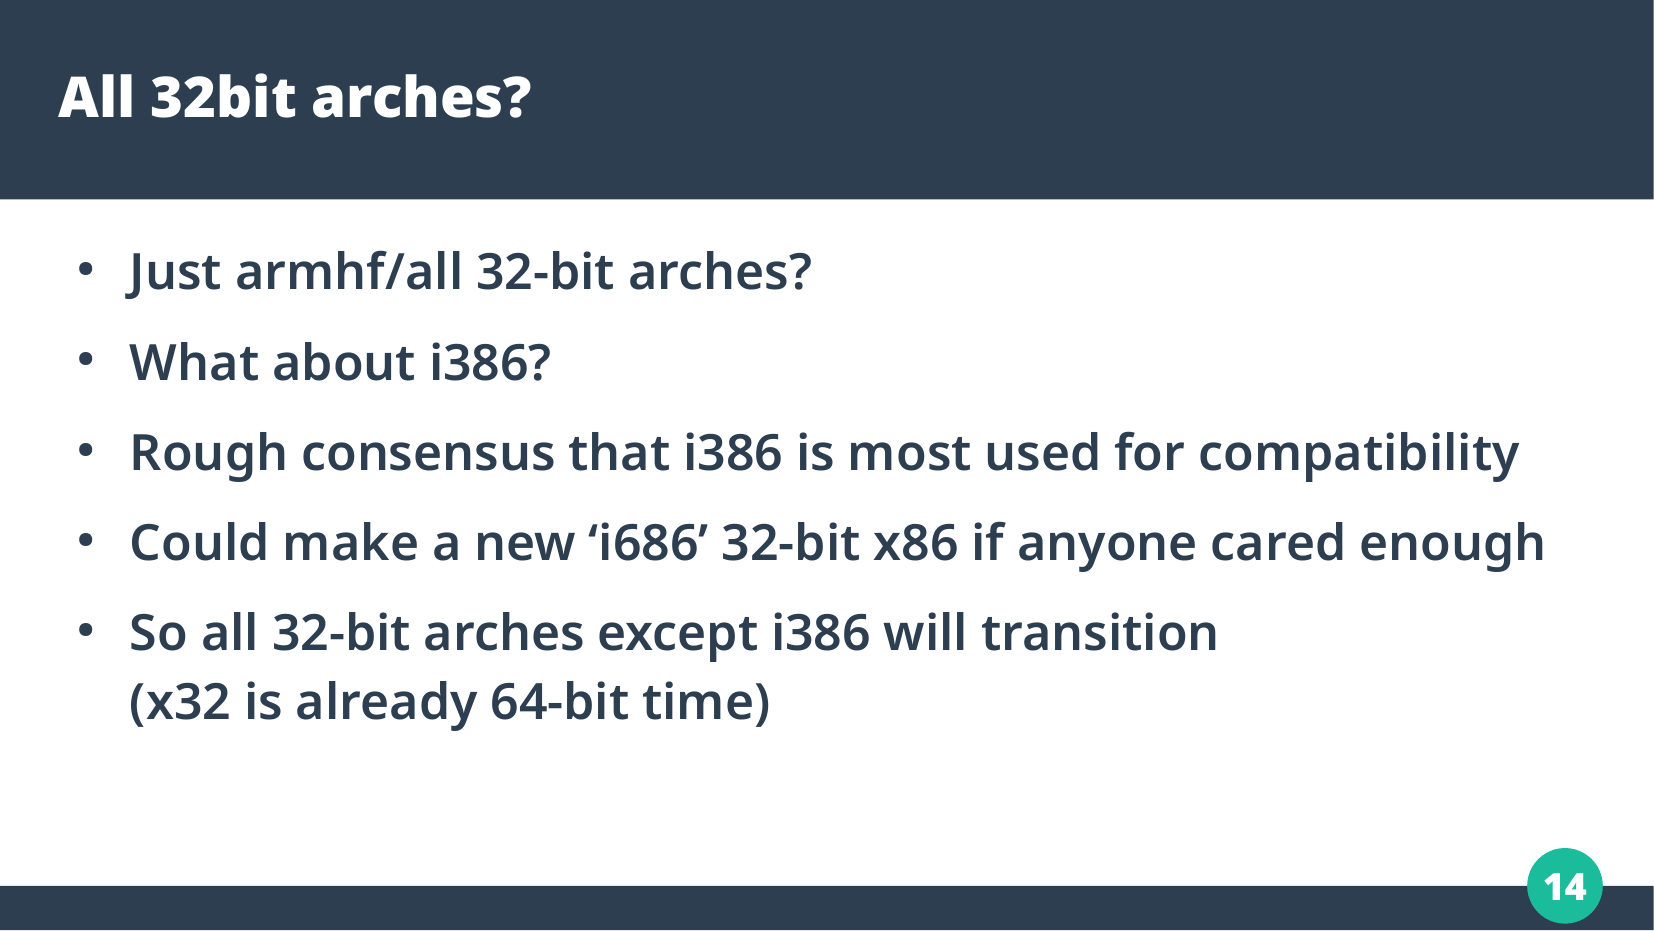

# All 32bit arches?
Just armhf/all 32-bit arches?
What about i386?
Rough consensus that i386 is most used for compatibility
Could make a new ‘i686’ 32-bit x86 if anyone cared enough
So all 32-bit arches except i386 will transition
(x32 is already 64-bit time)